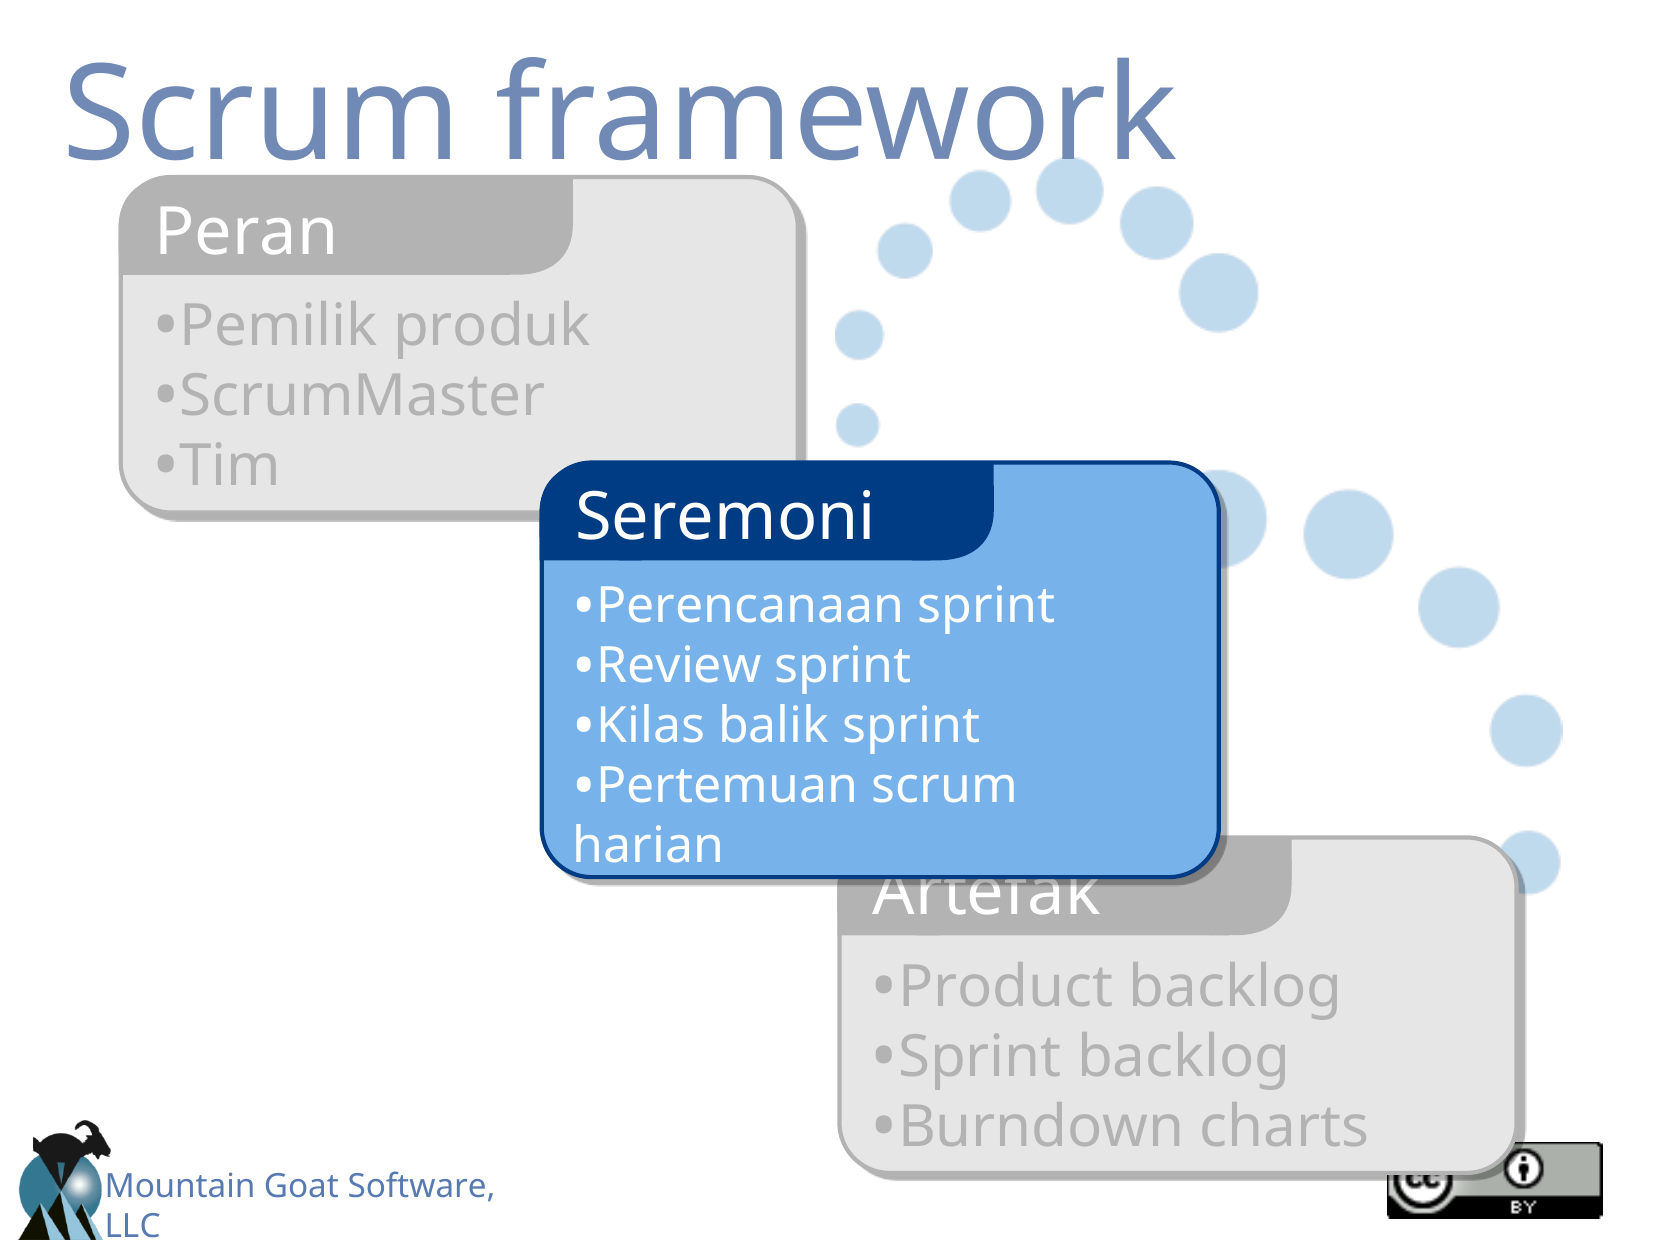

# Scrum framework
Peran
Pemilik produk
ScrumMaster
Tim
Seremoni
Perencanaan sprint
Review sprint
Kilas balik sprint
Pertemuan scrum harian
Artefak
Product backlog
Sprint backlog
Burndown charts